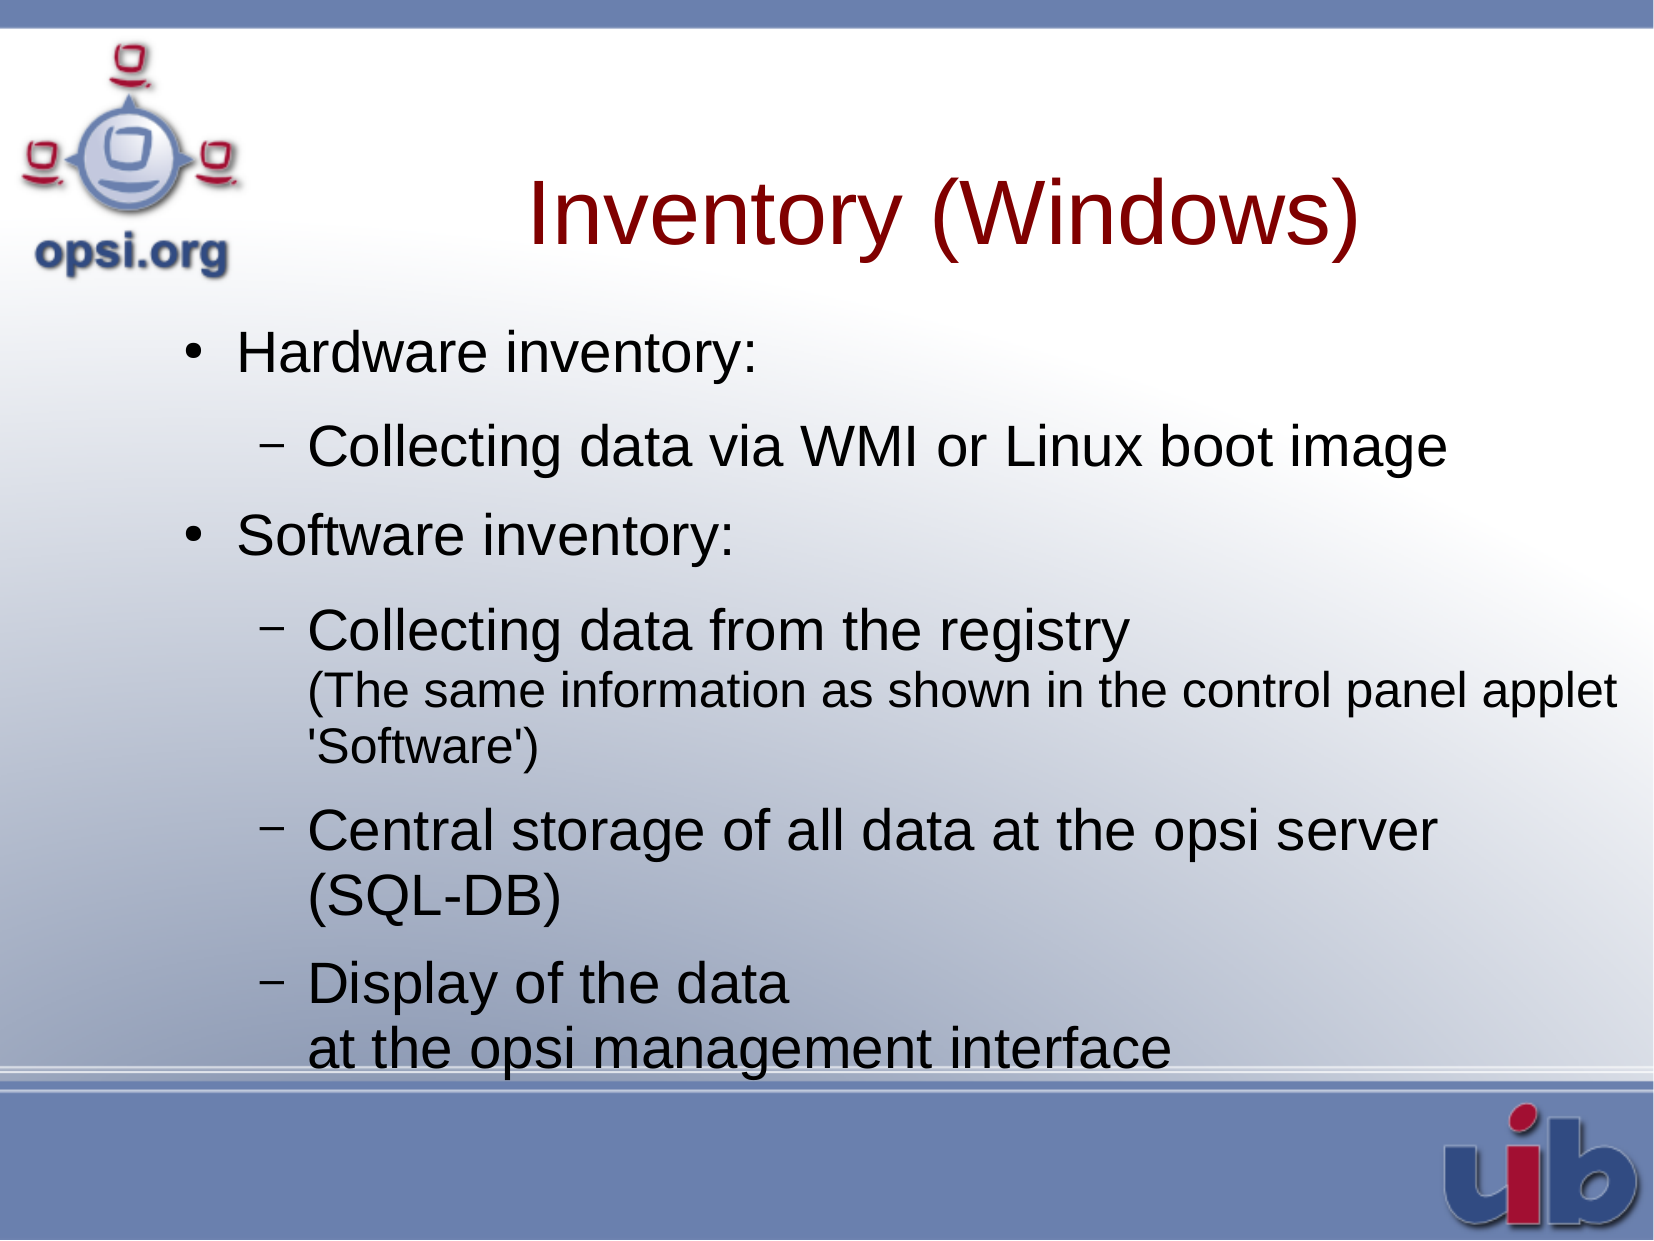

# Inventory (Windows)
Hardware inventory:
Collecting data via WMI or Linux boot image
Software inventory:
Collecting data from the registry
(The same information as shown in the control panel applet 'Software')
Central storage of all data at the opsi server
(SQL-DB)
Display of the data
at the opsi management interface